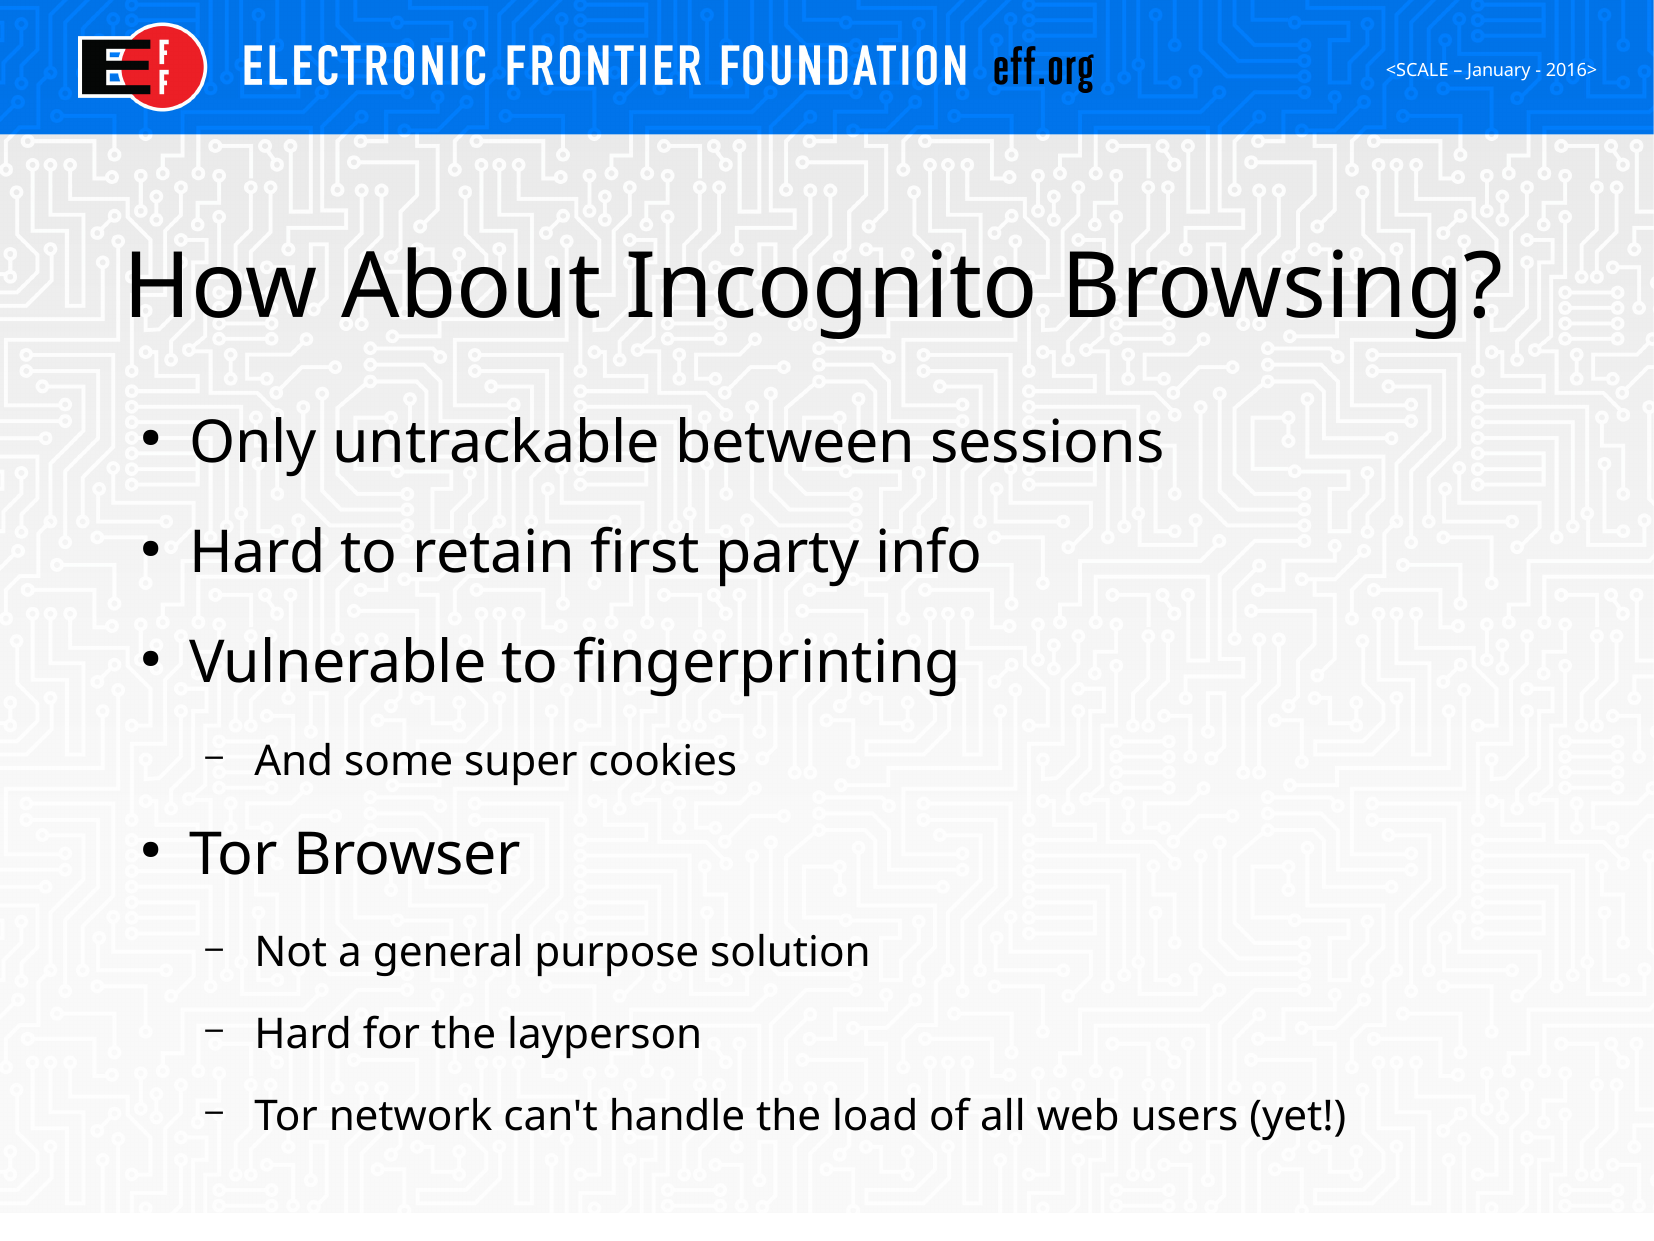

# How About Incognito Browsing?
Only untrackable between sessions
Hard to retain first party info
Vulnerable to fingerprinting
And some super cookies
Tor Browser
Not a general purpose solution
Hard for the layperson
Tor network can't handle the load of all web users (yet!)